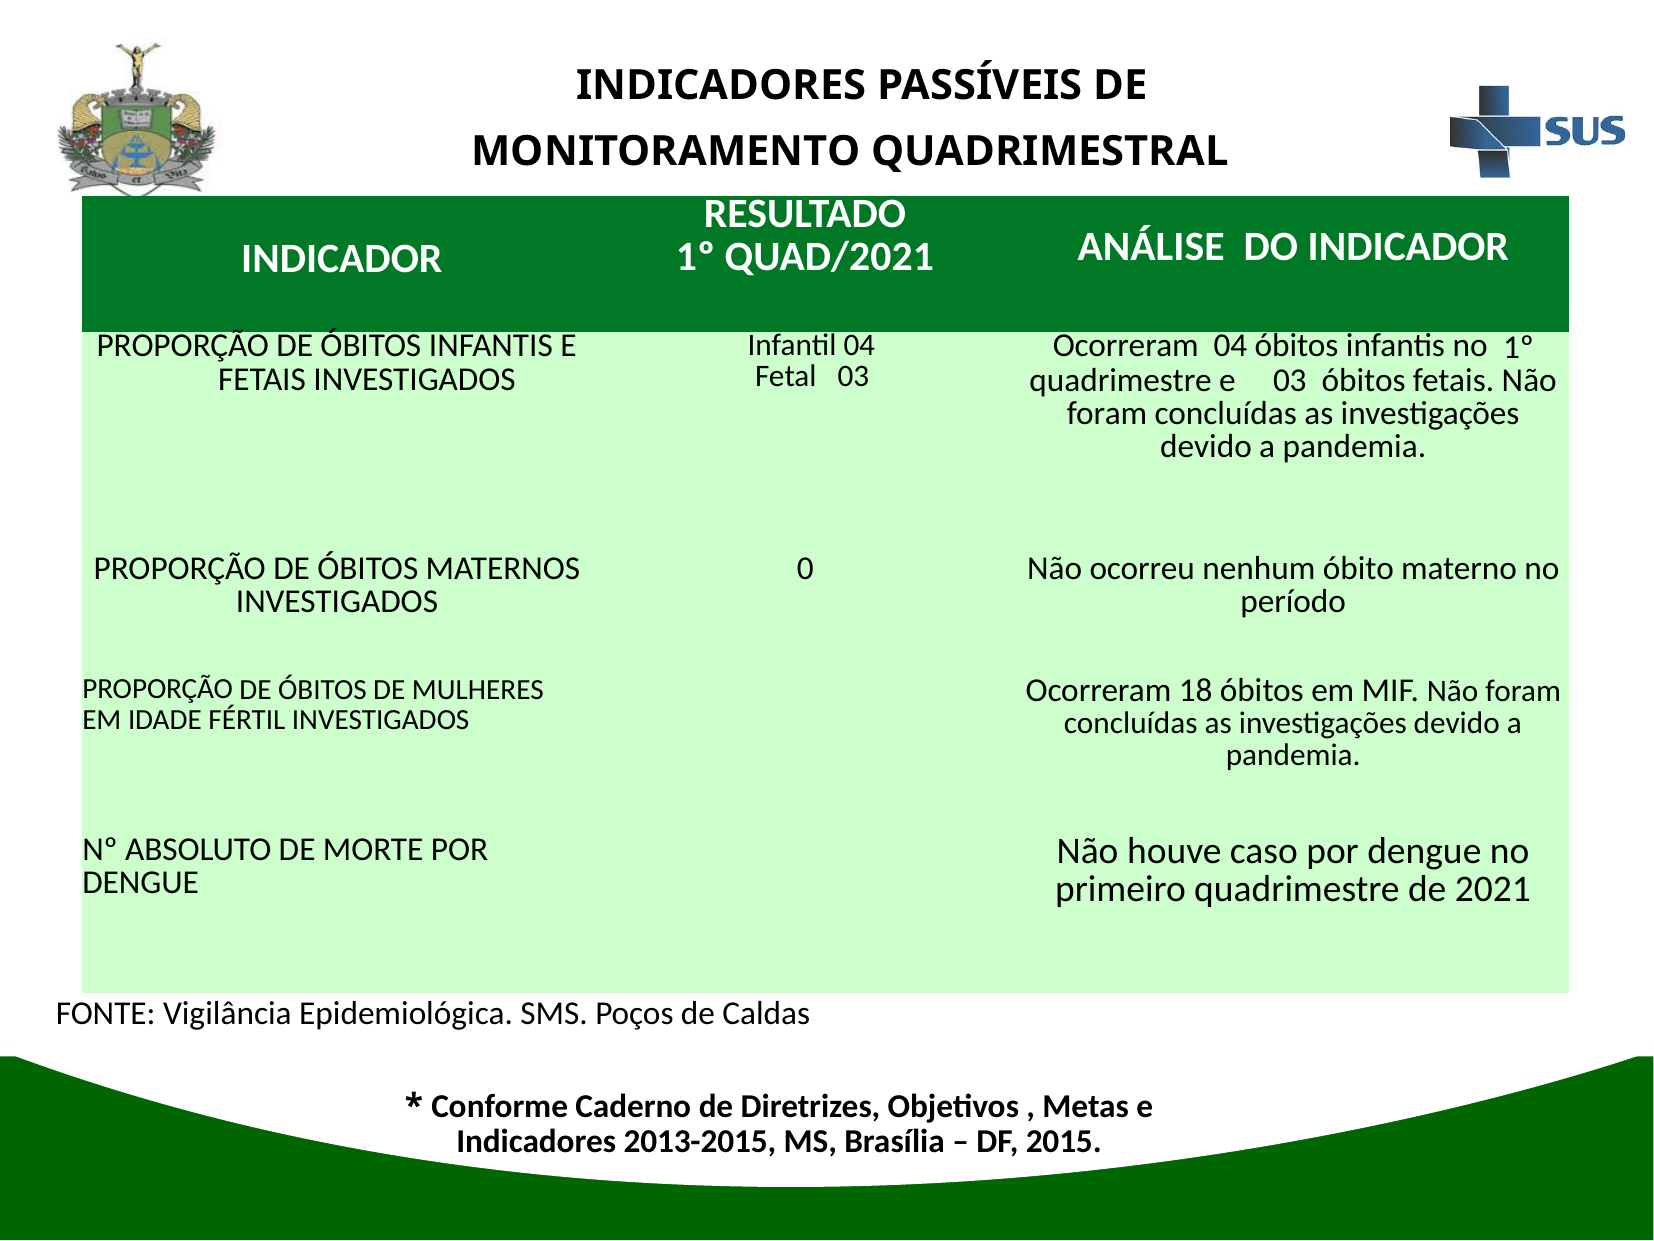

INDICADORES PASSÍVEIS DE MONITORAMENTO QUADRIMESTRAL
| INDICADOR | RESULTADO 1º QUAD/2021 | ANÁLISE DO INDICADOR |
| --- | --- | --- |
| PROPORÇÃO DE ÓBITOS INFANTIS E FETAIS INVESTIGADOS | Infantil 04 Fetal 03 | Ocorreram 04 óbitos infantis no 1º quadrimestre e 03 óbitos fetais. Não foram concluídas as investigações devido a pandemia. |
| PROPORÇÃO DE ÓBITOS MATERNOS INVESTIGADOS | 0 | Não ocorreu nenhum óbito materno no período |
| PROPORÇÃO DE ÓBITOS DE MULHERES EM IDADE FÉRTIL INVESTIGADOS | | Ocorreram 18 óbitos em MIF. Não foram concluídas as investigações devido a pandemia. |
| Nº ABSOLUTO DE MORTE POR DENGUE | | Não houve caso por dengue no primeiro quadrimestre de 2021 |
FONTE: Vigilância Epidemiológica. SMS. Poços de Caldas
* Conforme Caderno de Diretrizes, Objetivos , Metas e Indicadores 2013-2015, MS, Brasília – DF, 2015.